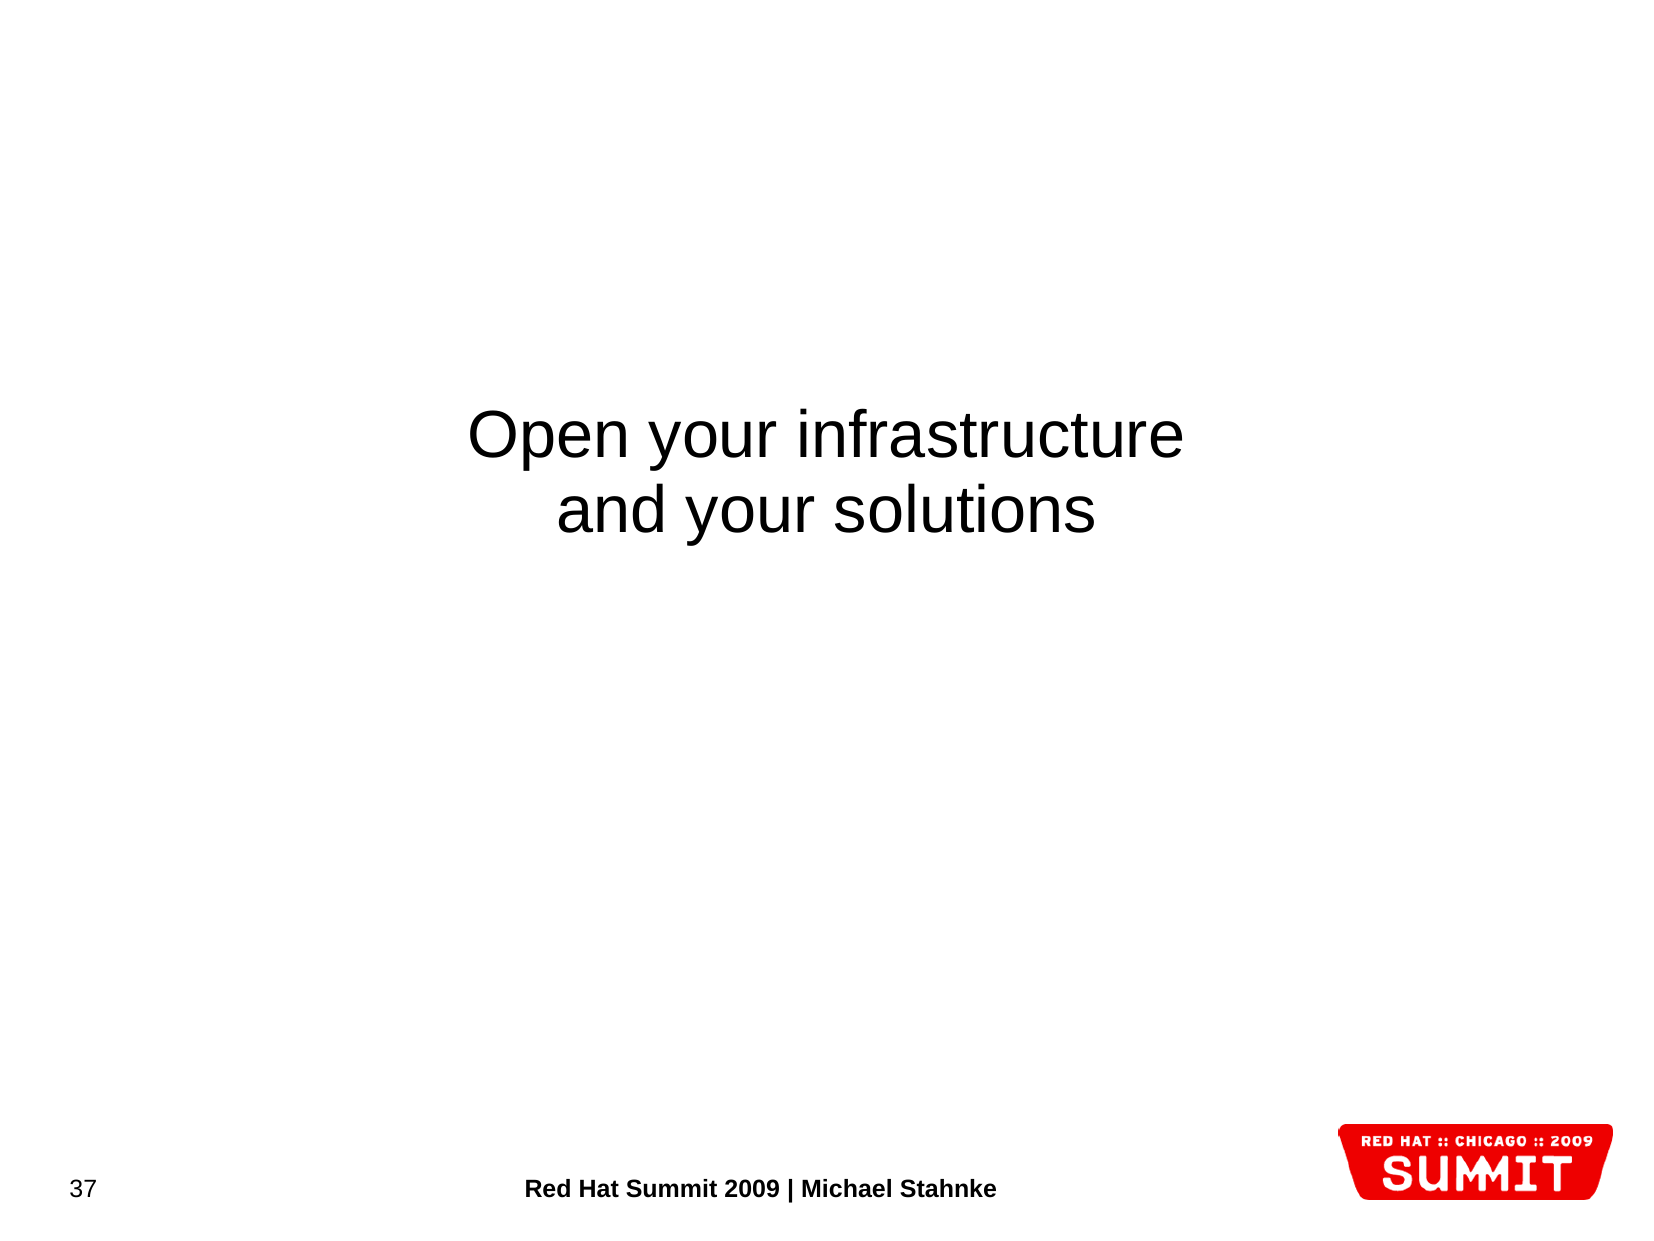

# Open your infrastructure and your solutions